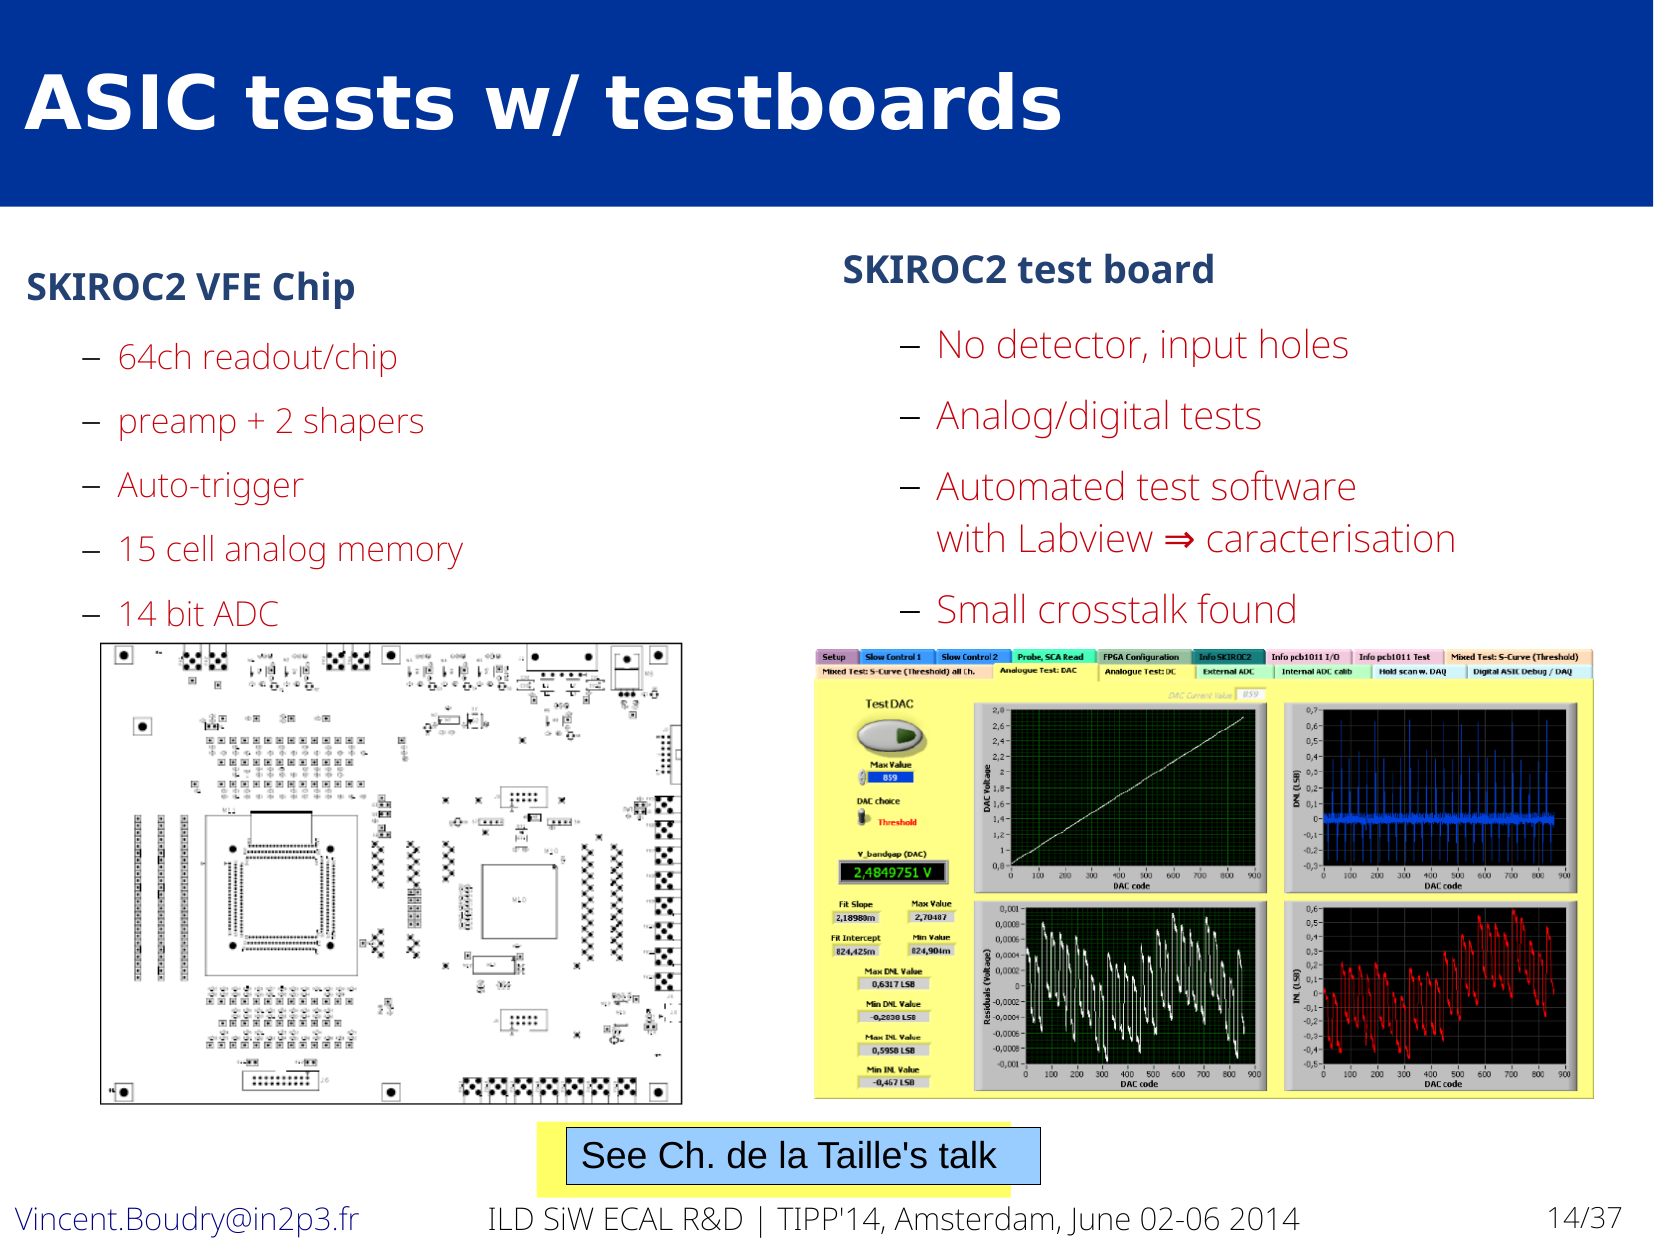

# ASIC tests w/ testboards
SKIROC2 test board
No detector, input holes
Analog/digital tests
Automated test software
with Labview ⇒ caracterisation
Small crosstalk found
SKIROC2 VFE Chip
64ch readout/chip
preamp + 2 shapers
Auto-trigger
15 cell analog memory
14 bit ADC
See Ch. de la Taille's talk
ILD SiW ECAL R&D | TIPP'14, Amsterdam, June 02-06 2014
14